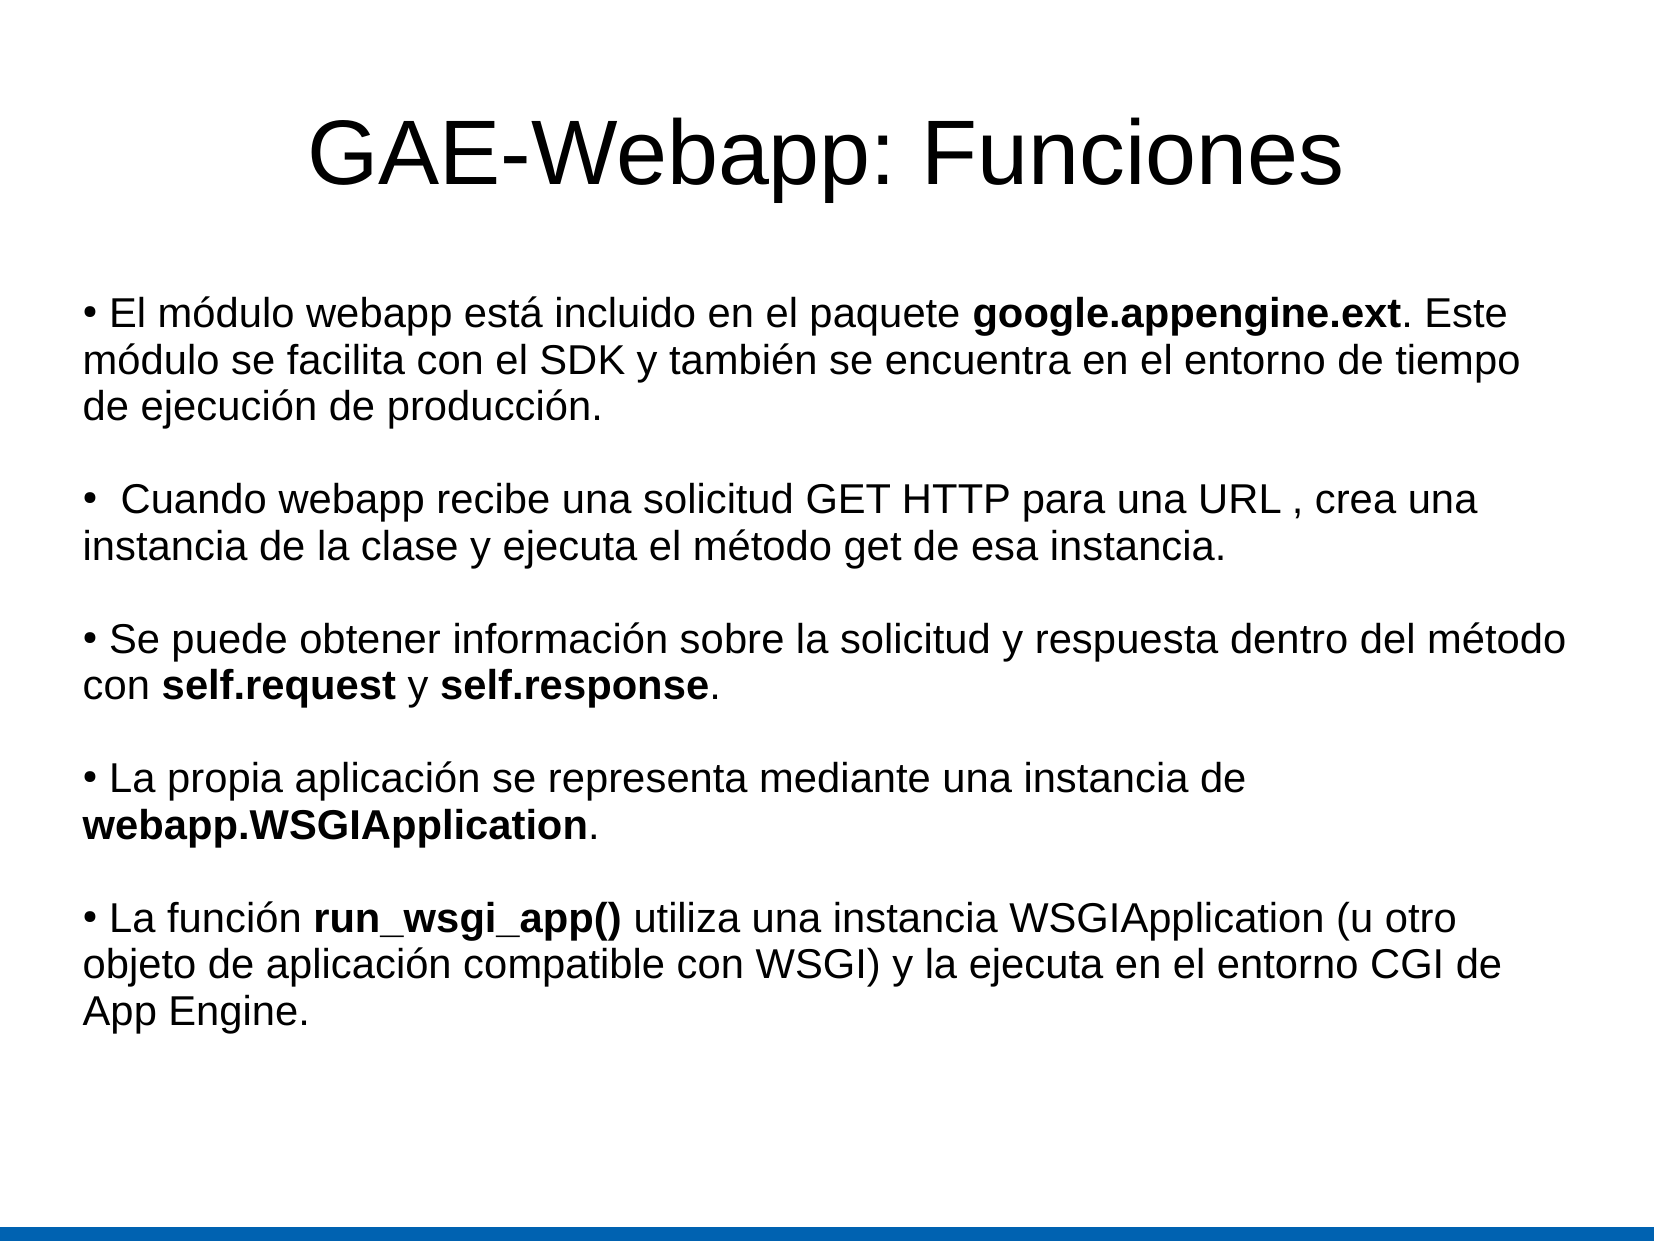

# GAE-Webapp: Funciones
 El módulo webapp está incluido en el paquete google.appengine.ext. Este módulo se facilita con el SDK y también se encuentra en el entorno de tiempo de ejecución de producción.
 Cuando webapp recibe una solicitud GET HTTP para una URL , crea una instancia de la clase y ejecuta el método get de esa instancia.
 Se puede obtener información sobre la solicitud y respuesta dentro del método con self.request y self.response.
 La propia aplicación se representa mediante una instancia de webapp.WSGIApplication.
 La función run_wsgi_app() utiliza una instancia WSGIApplication (u otro objeto de aplicación compatible con WSGI) y la ejecuta en el entorno CGI de App Engine.